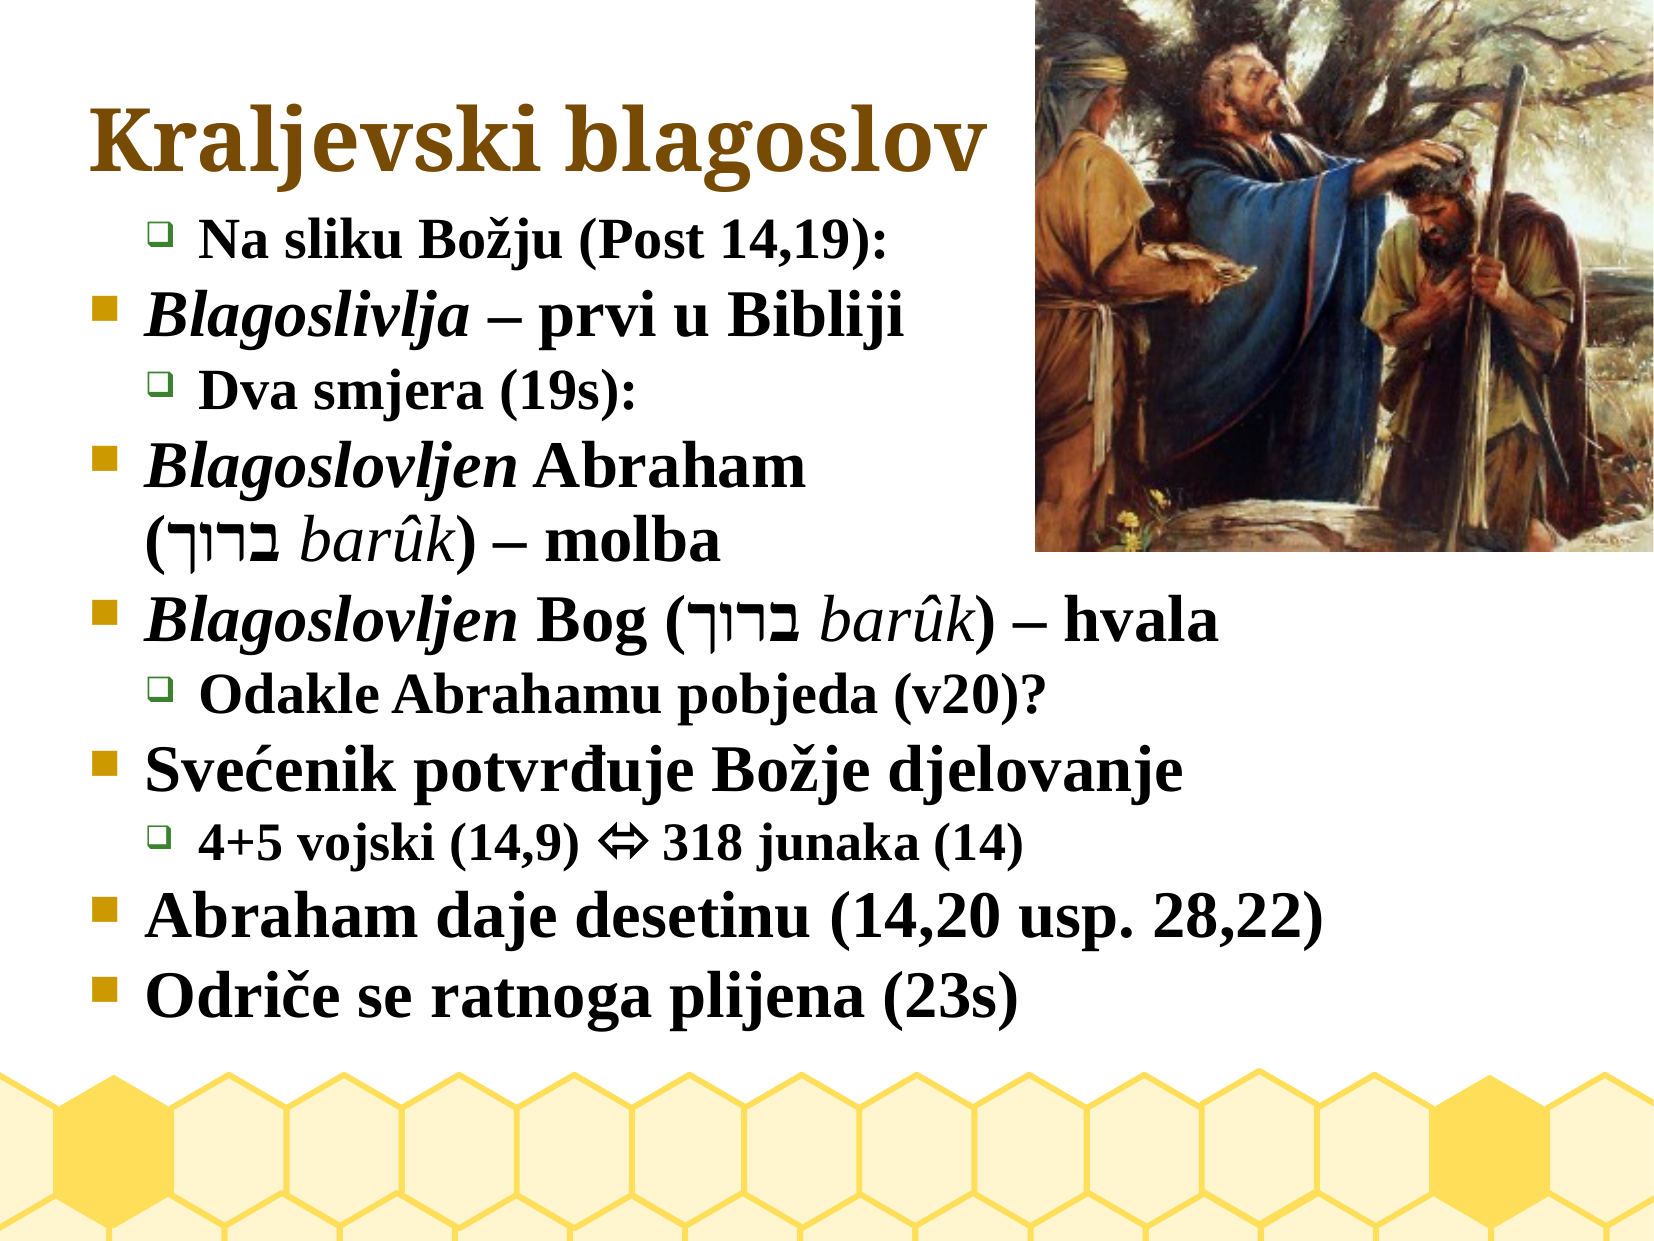

# Kraljevski blagoslov
Na sliku Božju (Post 14,19):
Blagoslivlja – prvi u Bibliji
Dva smjera (19s):
Blagoslovljen Abraham
(ברוך barûk) – molba
Blagoslovljen Bog (ברוך barûk) – hvala
Odakle Abrahamu pobjeda (v20)?
Svećenik potvrđuje Božje djelovanje
4+5 vojski (14,9)  318 junaka (14)
Abraham daje desetinu (14,20 usp. 28,22)
Odriče se ratnoga plijena (23s)